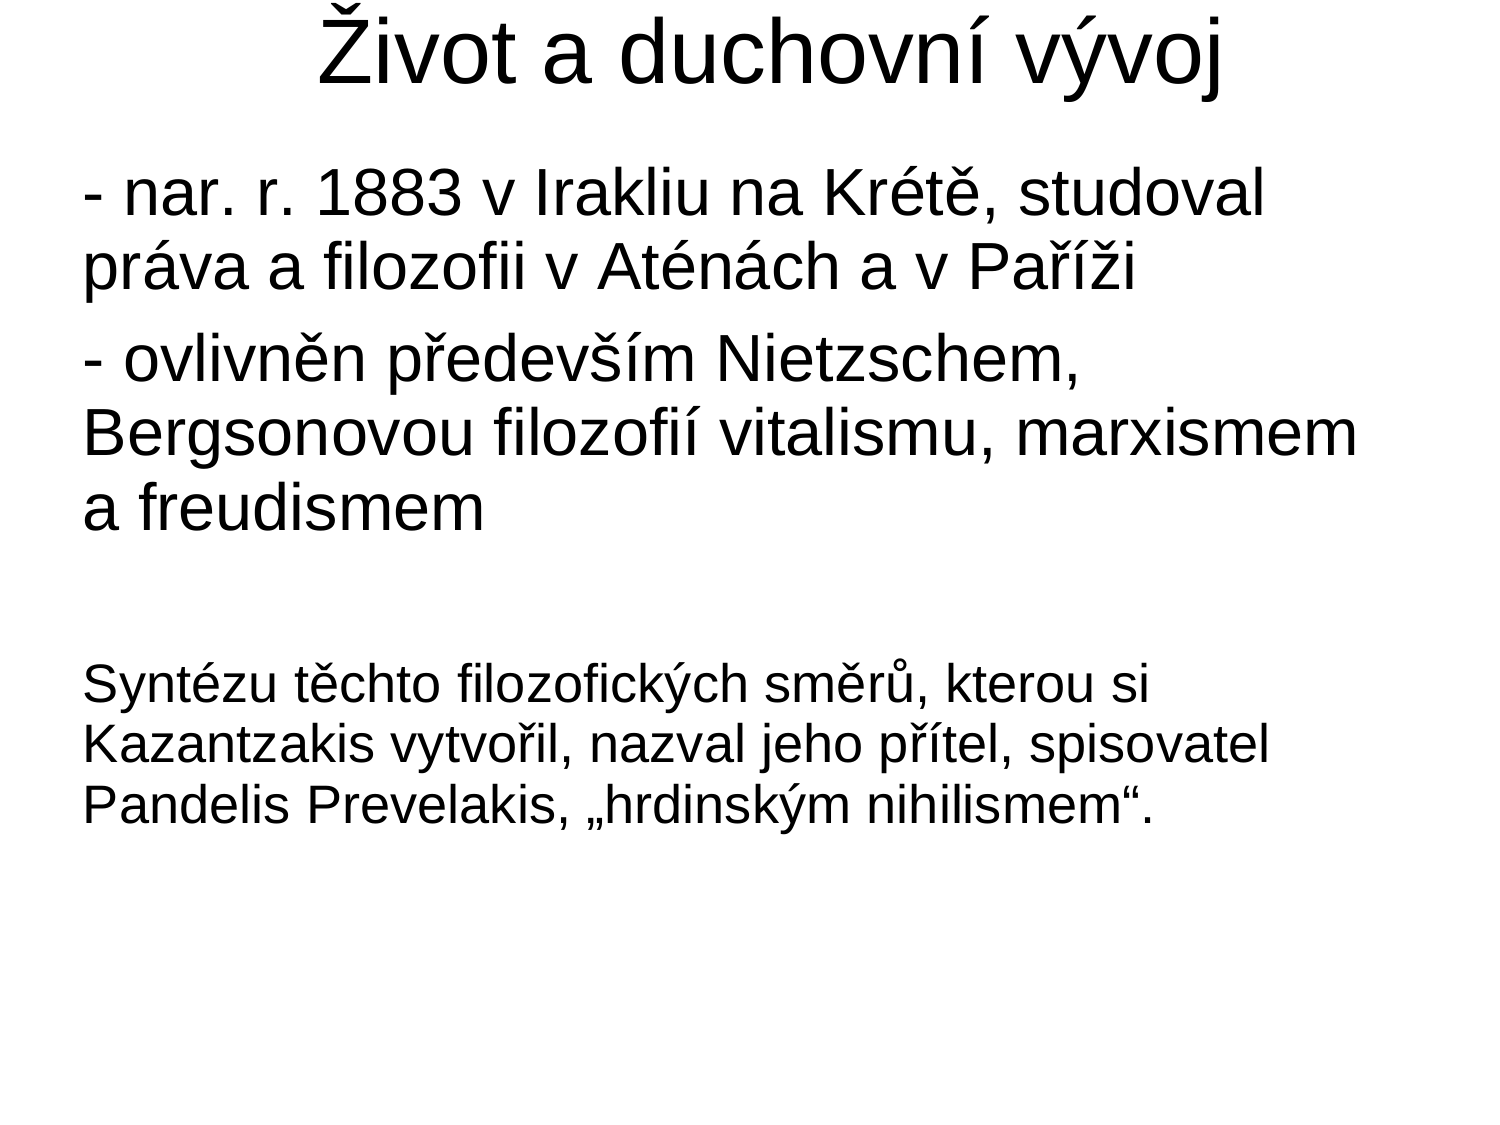

# Život a duchovní vývoj
- nar. r. 1883 v Irakliu na Krétě, studoval práva a filozofii v Aténách a v Paříži
- ovlivněn především Nietzschem, Bergsonovou filozofií vitalismu, marxismem a freudismem
Syntézu těchto filozofických směrů, kterou si Kazantzakis vytvořil, nazval jeho přítel, spisovatel Pandelis Prevelakis, „hrdinským nihilismem“.